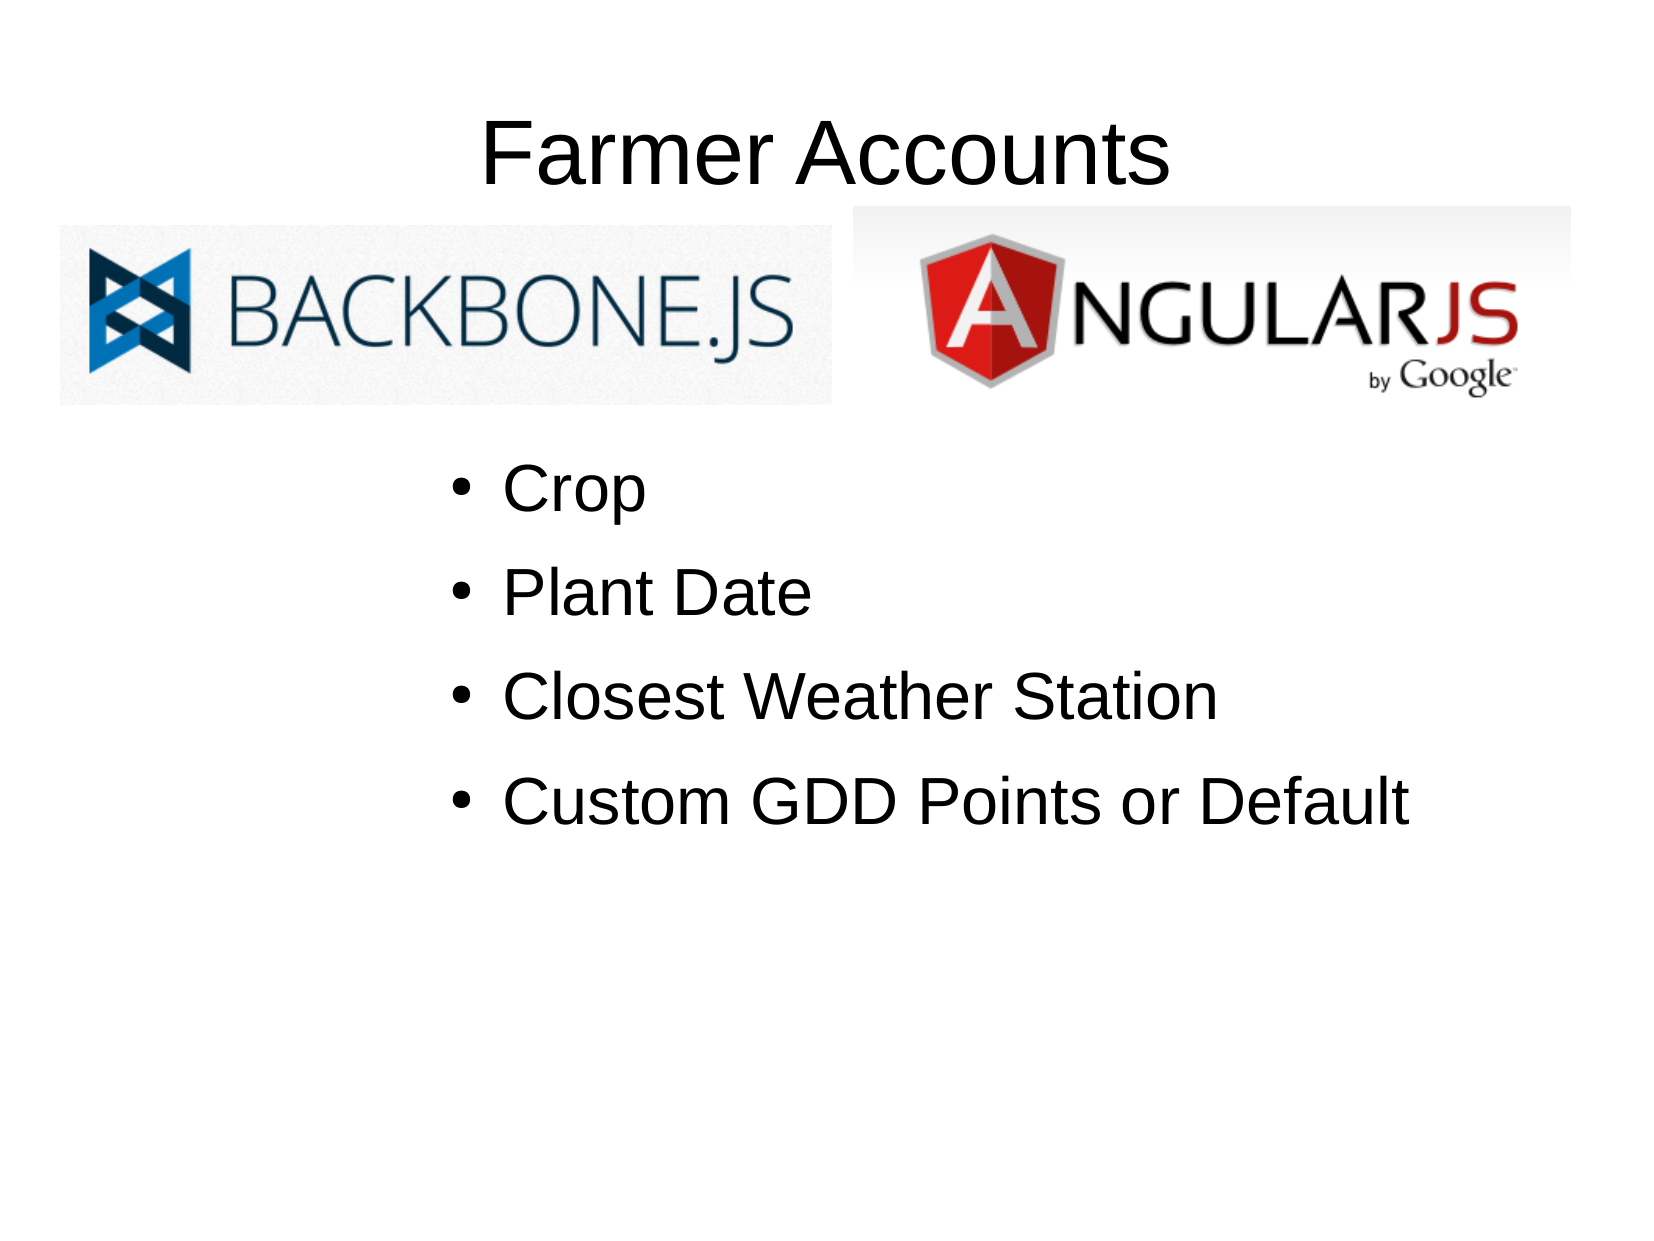

# Farmer Accounts
Crop
Plant Date
Closest Weather Station
Custom GDD Points or Default